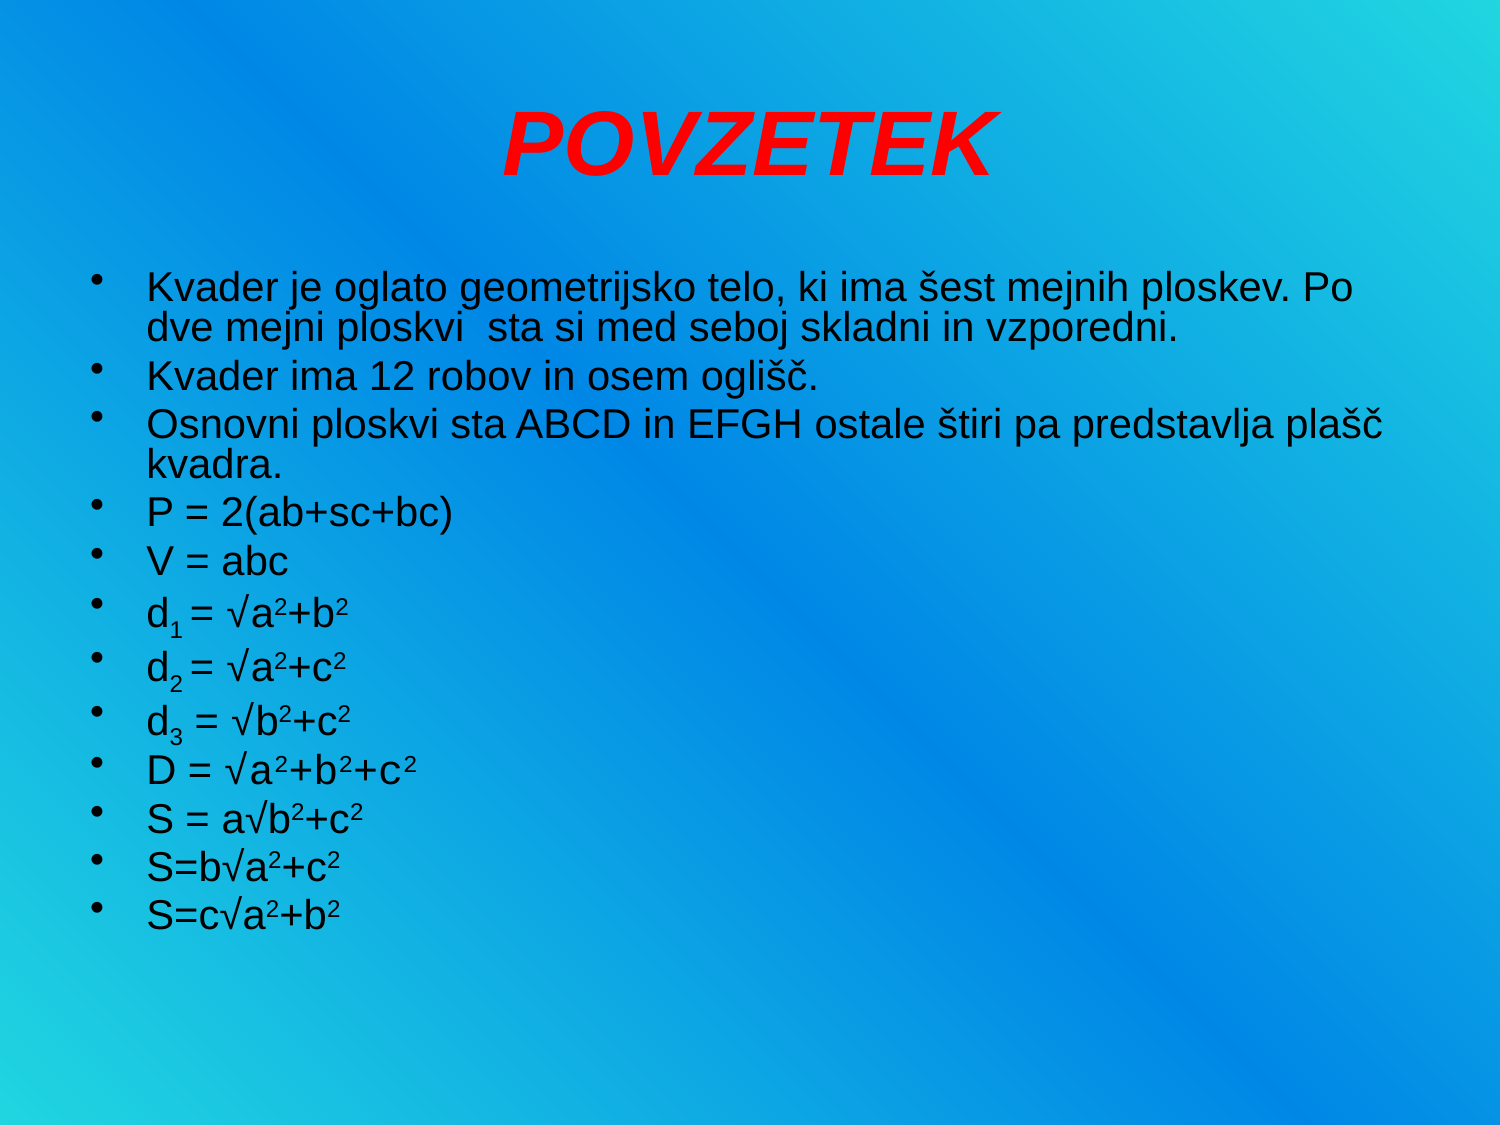

# POVZETEK
Kvader je oglato geometrijsko telo, ki ima šest mejnih ploskev. Po dve mejni ploskvi sta si med seboj skladni in vzporedni.
Kvader ima 12 robov in osem oglišč.
Osnovni ploskvi sta ABCD in EFGH ostale štiri pa predstavlja plašč kvadra.
P = 2(ab+sc+bc)
V = abc
d1 = √a2+b2
d2 = √a2+c2
d3 = √b2+c2
D = √a2+b2+c2
S = a√b2+c2
S=b√a2+c2
S=c√a2+b2